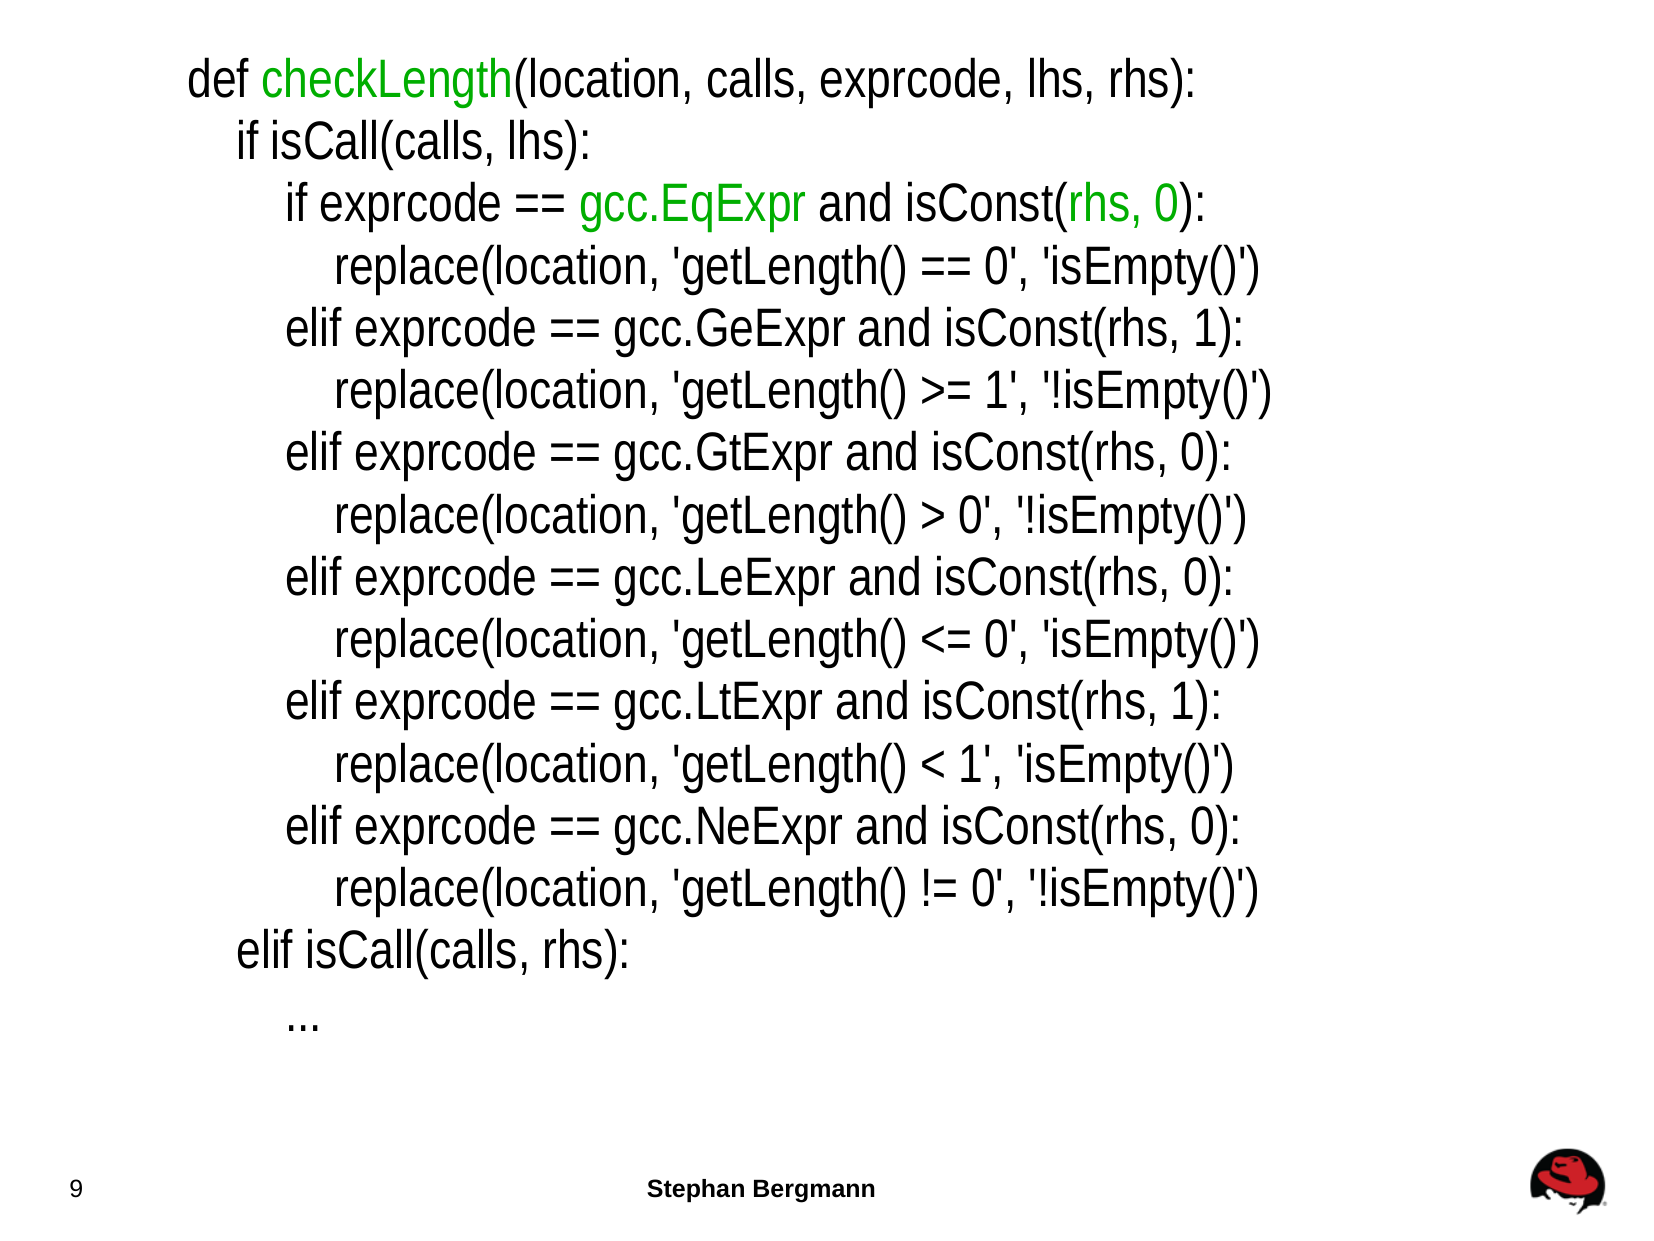

# def checkLength(location, calls, exprcode, lhs, rhs):
 if isCall(calls, lhs):
 if exprcode == gcc.EqExpr and isConst(rhs, 0):
 replace(location, 'getLength() == 0', 'isEmpty()')
 elif exprcode == gcc.GeExpr and isConst(rhs, 1):
 replace(location, 'getLength() >= 1', '!isEmpty()')
 elif exprcode == gcc.GtExpr and isConst(rhs, 0):
 replace(location, 'getLength() > 0', '!isEmpty()')
 elif exprcode == gcc.LeExpr and isConst(rhs, 0):
 replace(location, 'getLength() <= 0', 'isEmpty()')
 elif exprcode == gcc.LtExpr and isConst(rhs, 1):
 replace(location, 'getLength() < 1', 'isEmpty()')
 elif exprcode == gcc.NeExpr and isConst(rhs, 0):
 replace(location, 'getLength() != 0', '!isEmpty()')
 elif isCall(calls, rhs):
 ...